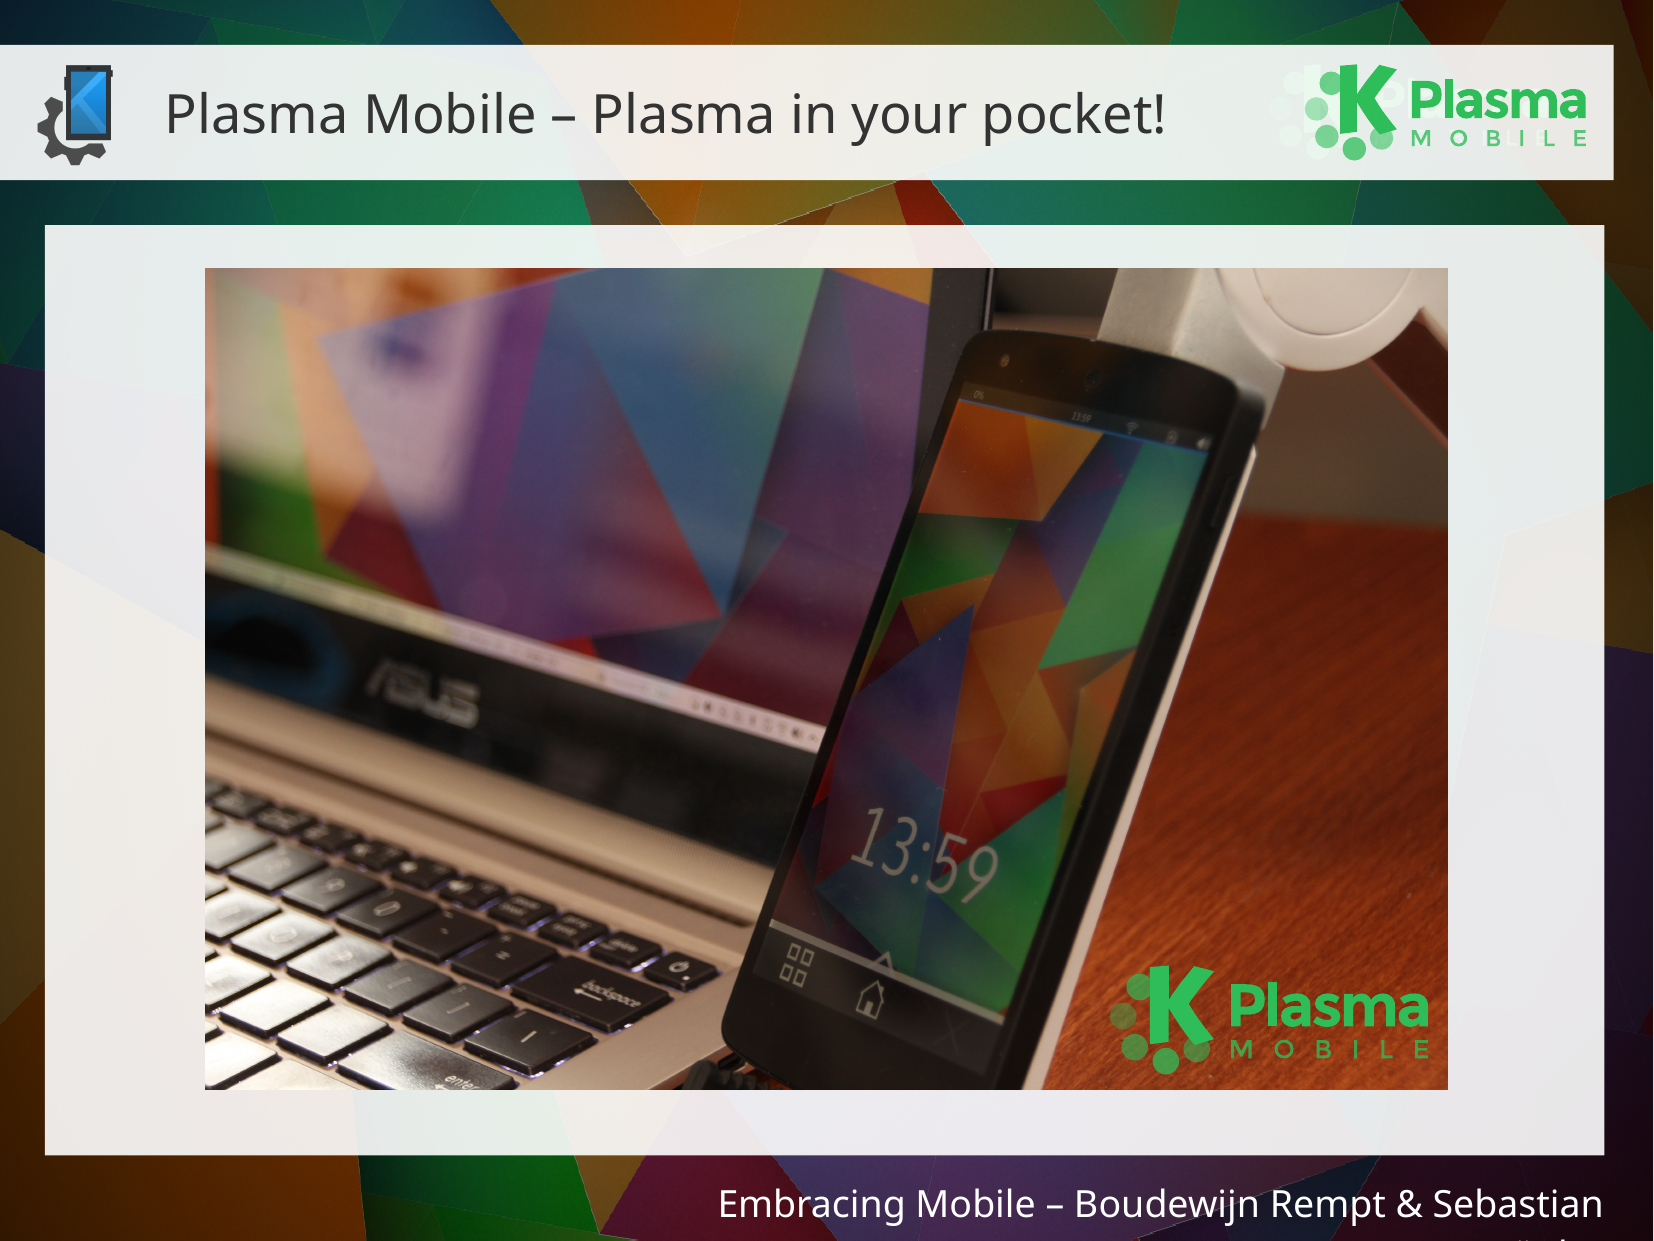

Plasma Mobile – Plasma in your pocket!